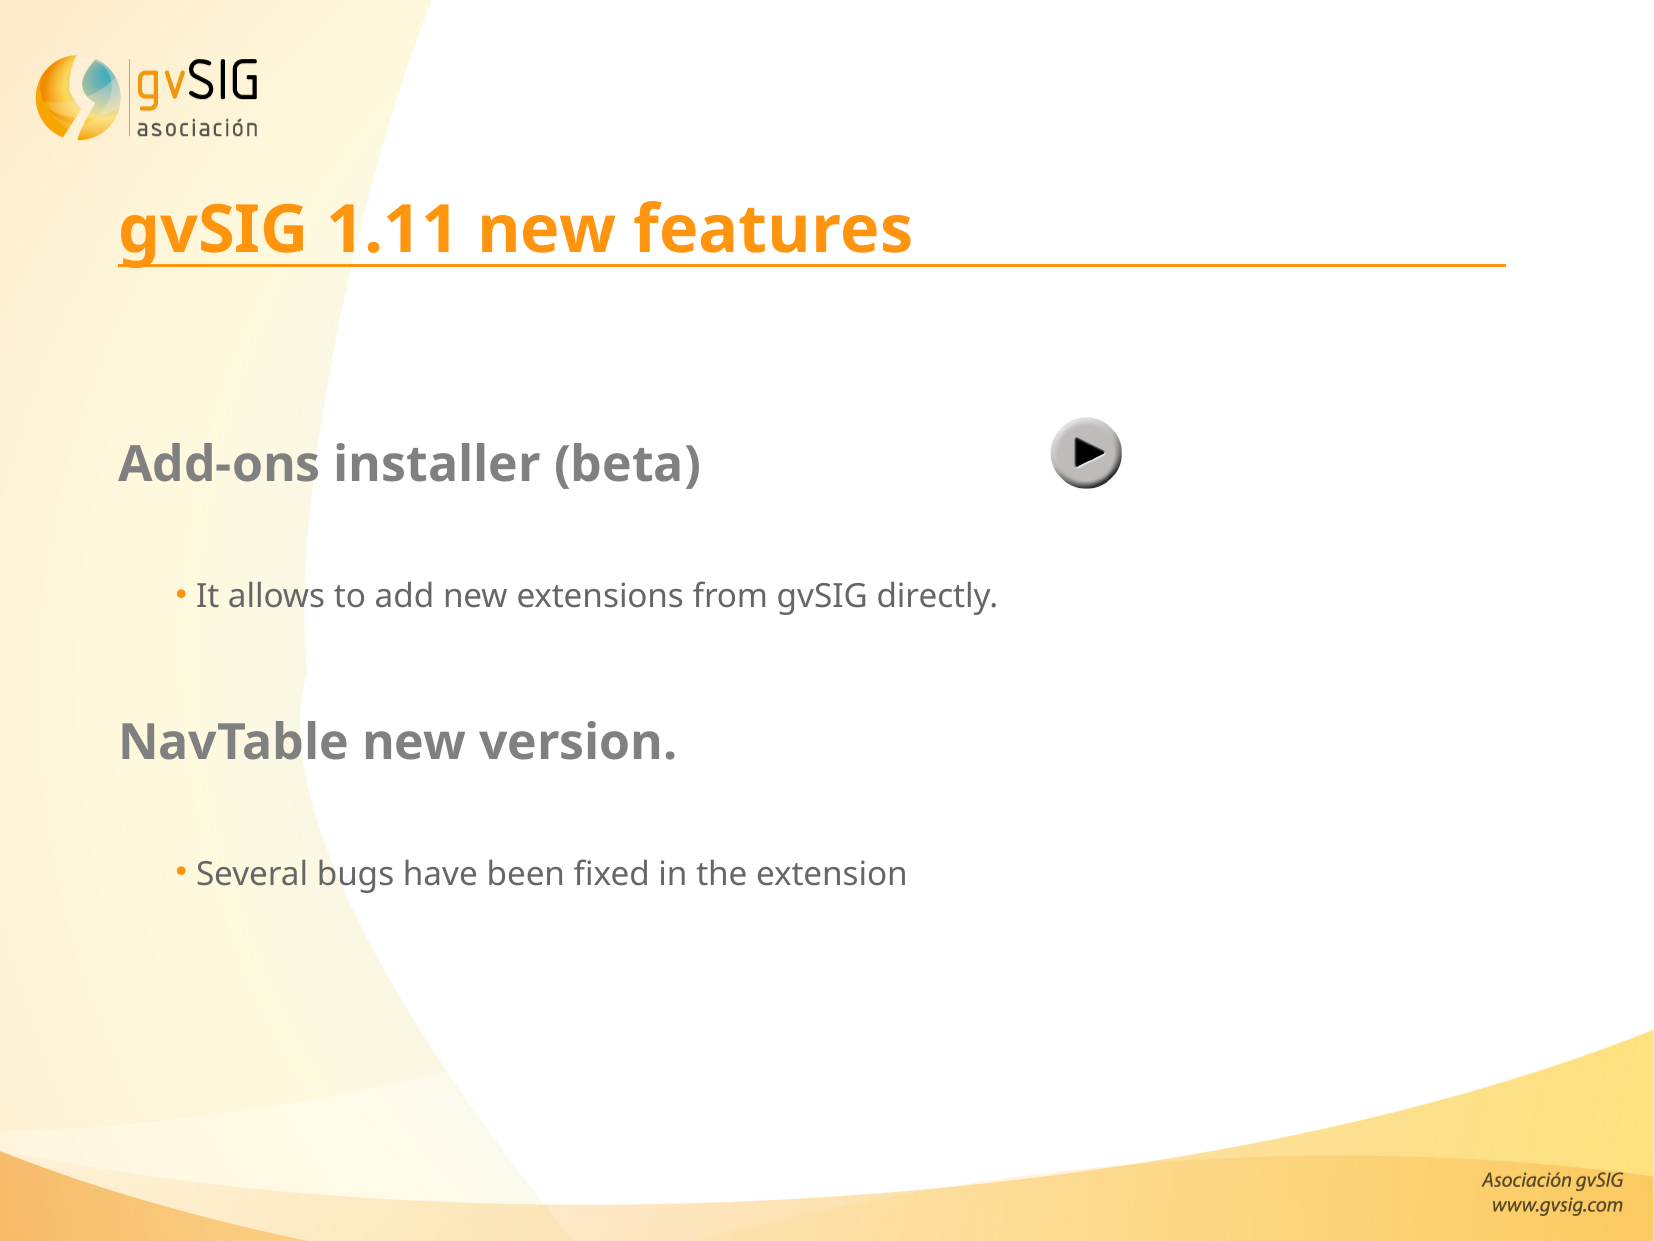

# gvSIG 1.11 new features
Add-ons installer (beta)
 It allows to add new extensions from gvSIG directly.
NavTable new version.
 Several bugs have been fixed in the extension